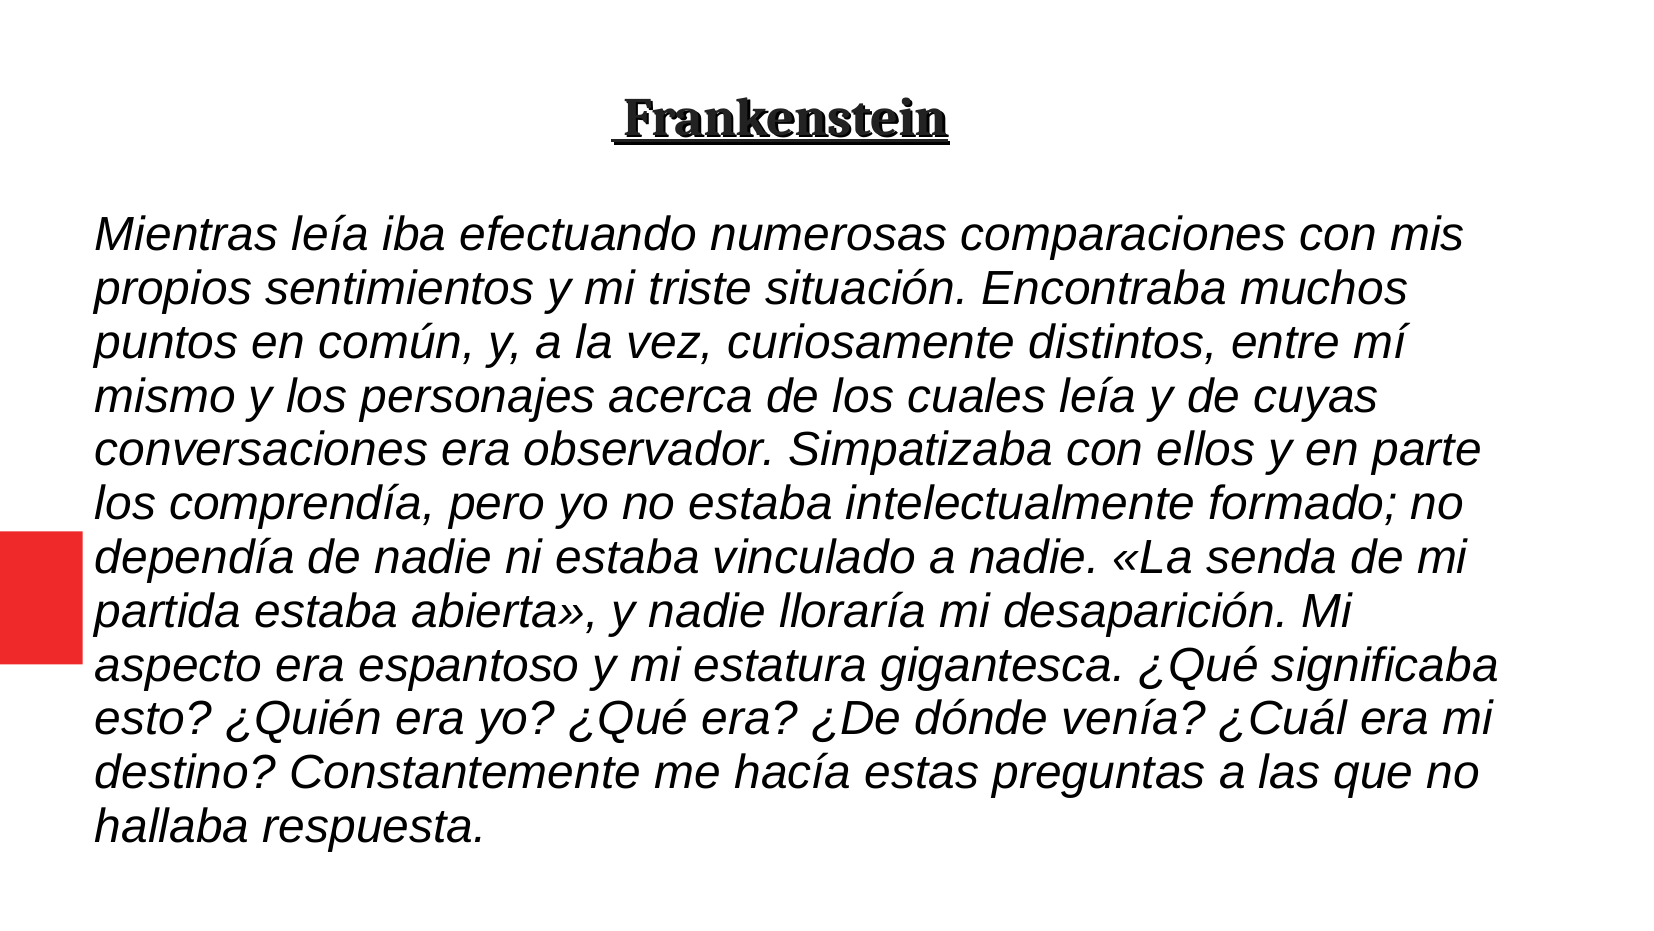

# Frankenstein
Mientras leía iba efectuando numerosas comparaciones con mis propios sentimientos y mi triste situación. Encontraba muchos puntos en común, y, a la vez, curiosamente distintos, entre mí mismo y los personajes acerca de los cuales leía y de cuyas conversaciones era observador. Simpatizaba con ellos y en parte los comprendía, pero yo no estaba intelectualmente formado; no dependía de nadie ni estaba vinculado a nadie. «La senda de mi partida estaba abierta», y nadie lloraría mi desaparición. Mi aspecto era espantoso y mi estatura gigantesca. ¿Qué significaba esto? ¿Quién era yo? ¿Qué era? ¿De dónde venía? ¿Cuál era mi destino? Constantemente me hacía estas preguntas a las que no hallaba respuesta.